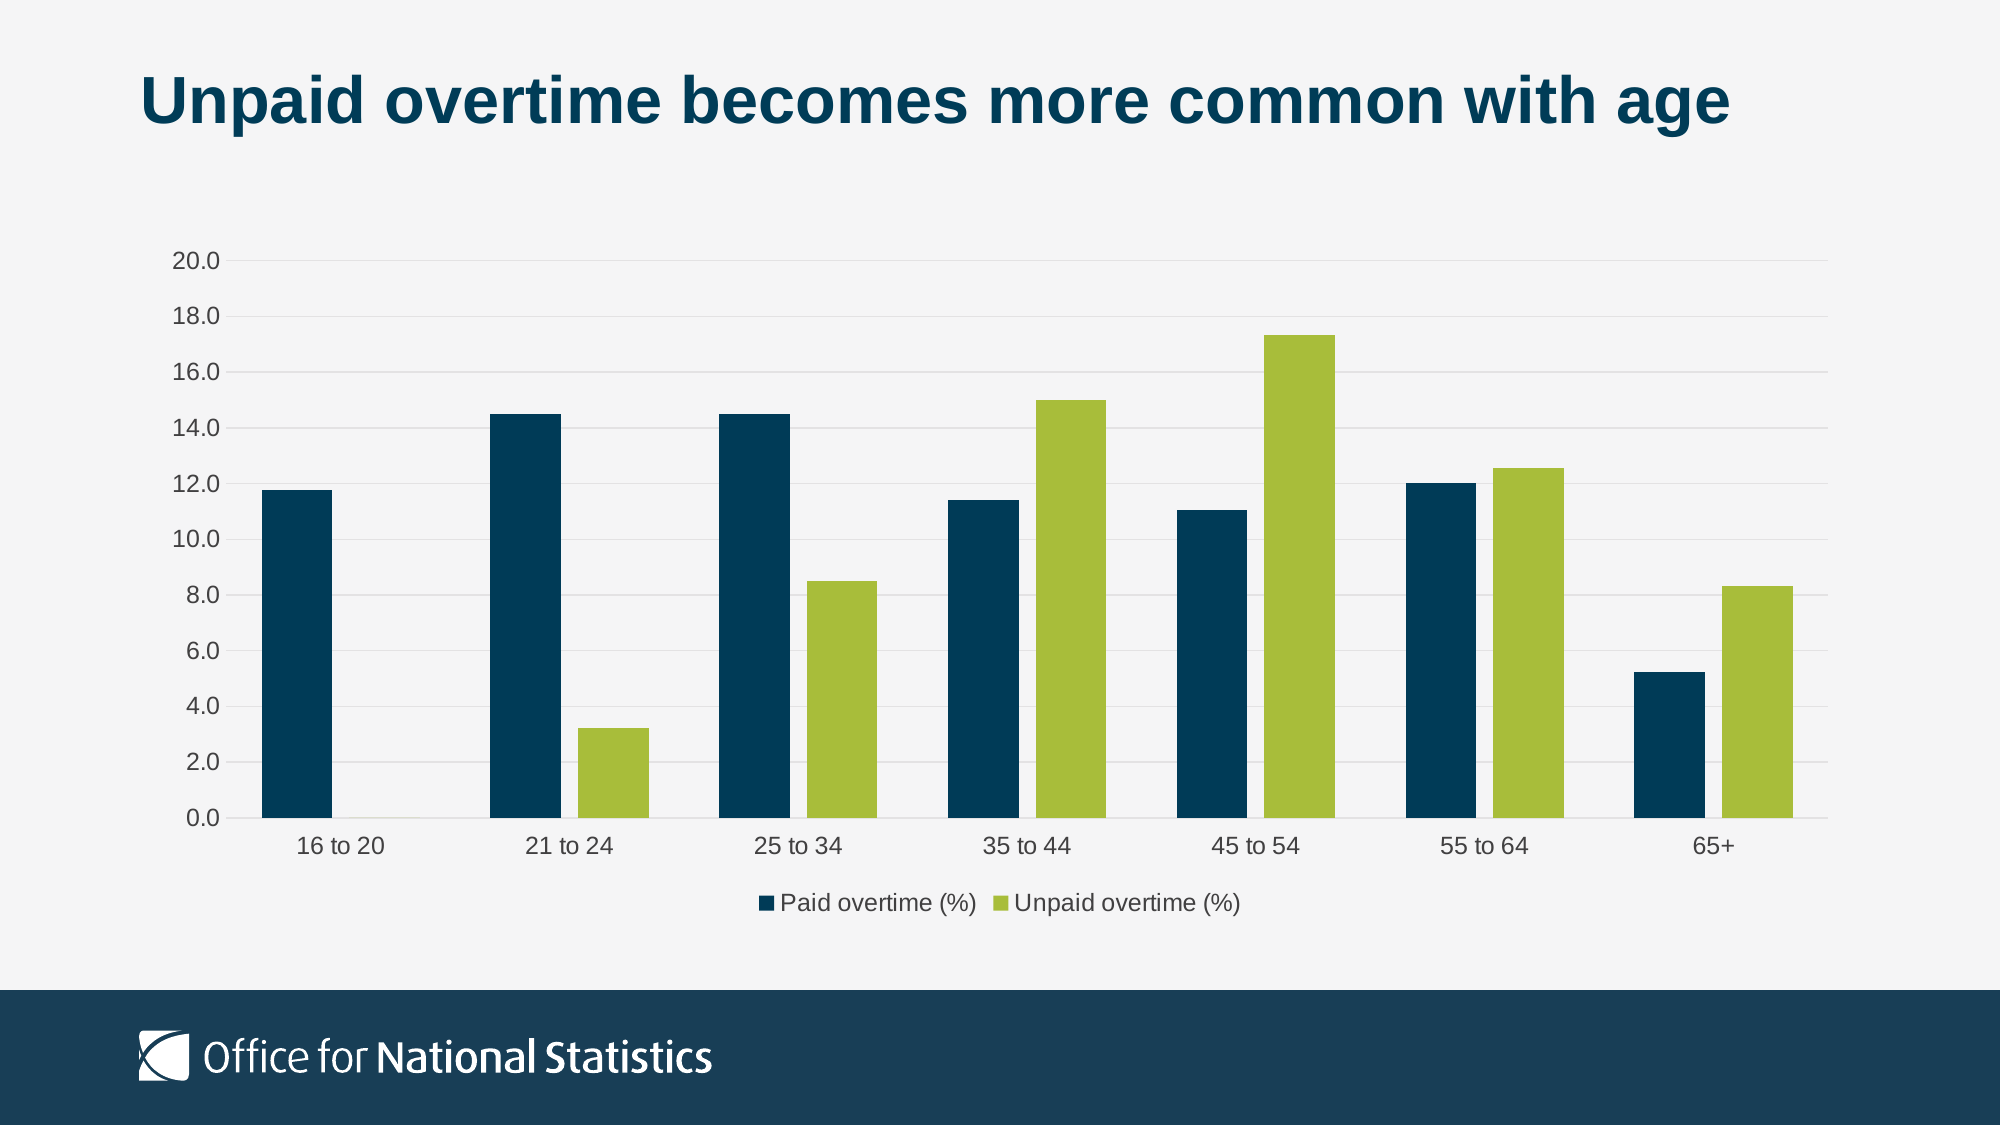

# Unpaid overtime becomes more common with age
### Chart
| Category | Paid overtime (%) | Unpaid overtime (%) |
|---|---|---|
| 16 to 20 | 11.7525806142341 | 0.0 |
| 21 to 24 | 14.4799736278226 | 3.23471237844074 |
| 25 to 34 | 14.497010976901 | 8.50236831535936 |
| 35 to 44 | 11.4159026281935 | 14.999128755158 |
| 45 to 54 | 11.0634269934808 | 17.3242804680161 |
| 55 to 64 | 12.0253687458994 | 12.557529220227 |
| 65+ | 5.22670206932379 | 8.30615602181881 |